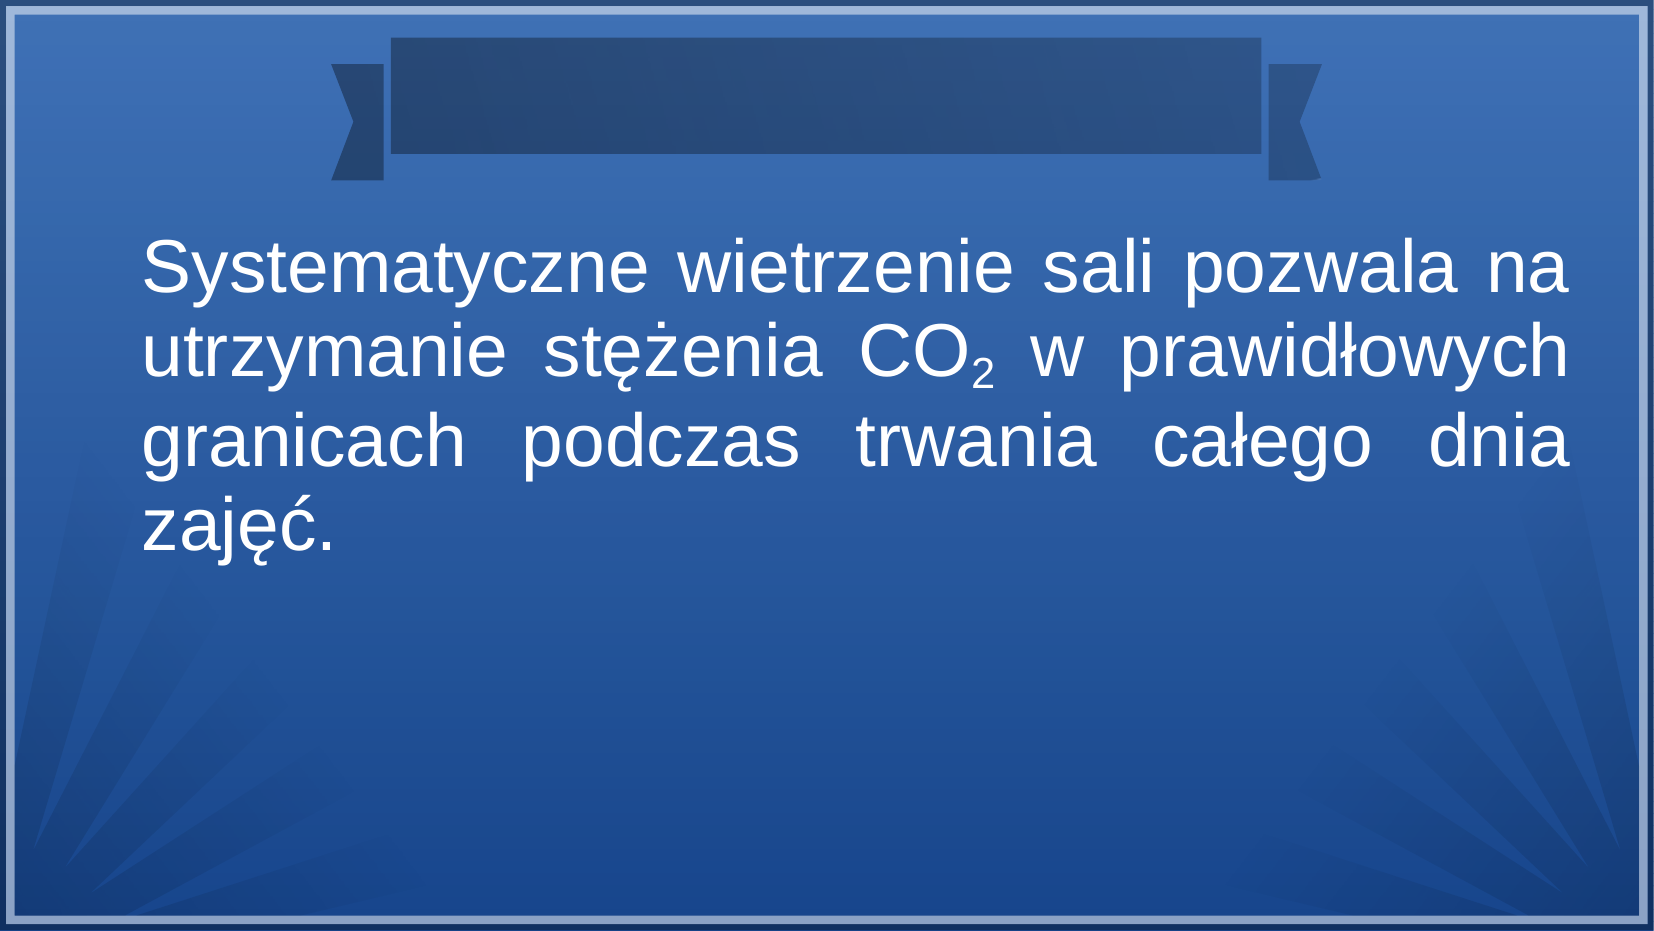

#
Systematyczne wietrzenie sali pozwala na utrzymanie stężenia CO2 w prawidłowych granicach podczas trwania całego dnia zajęć.